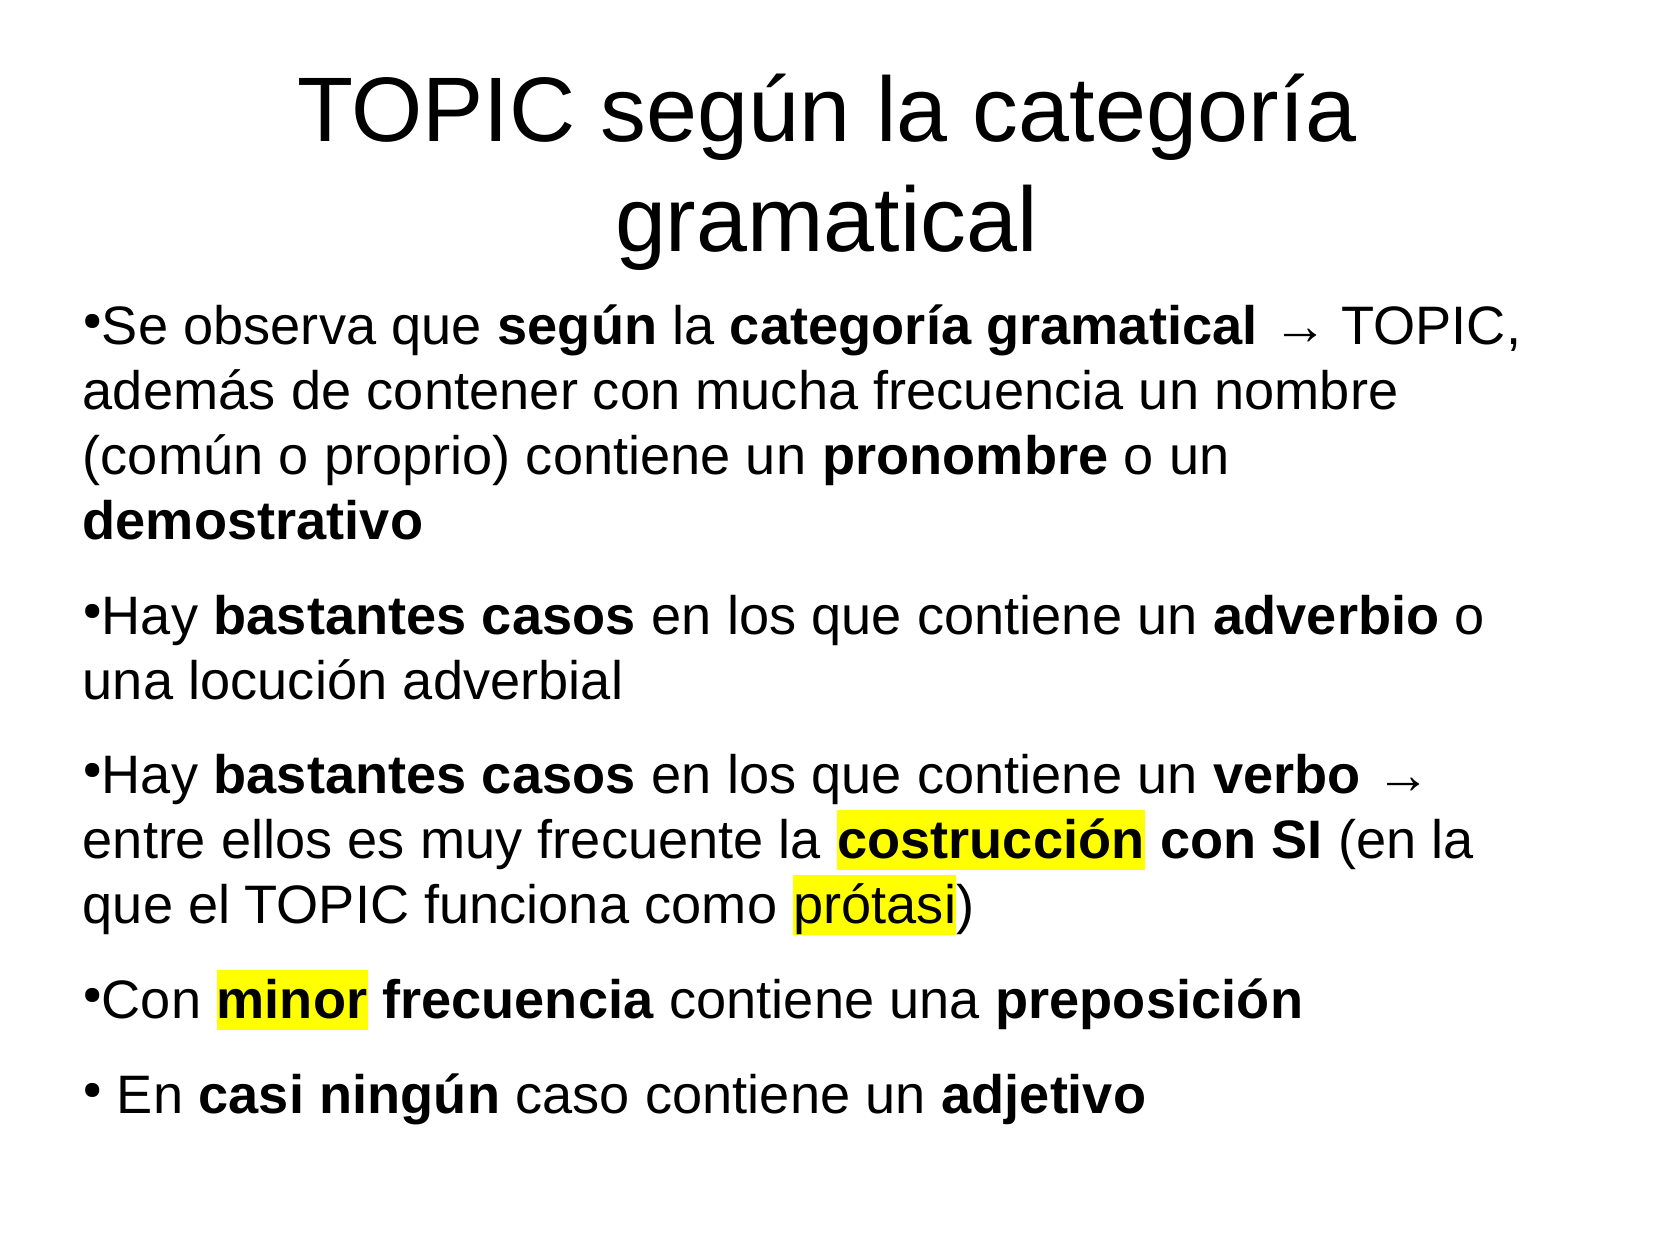

# TOPIC según la categoría gramatical
Se observa que según la categoría gramatical → TOPIC, además de contener con mucha frecuencia un nombre (común o proprio) contiene un pronombre o un demostrativo
Hay bastantes casos en los que contiene un adverbio o una locución adverbial
Hay bastantes casos en los que contiene un verbo → entre ellos es muy frecuente la costrucción con SI (en la que el TOPIC funciona como prótasi)
Con minor frecuencia contiene una preposición
 En casi ningún caso contiene un adjetivo